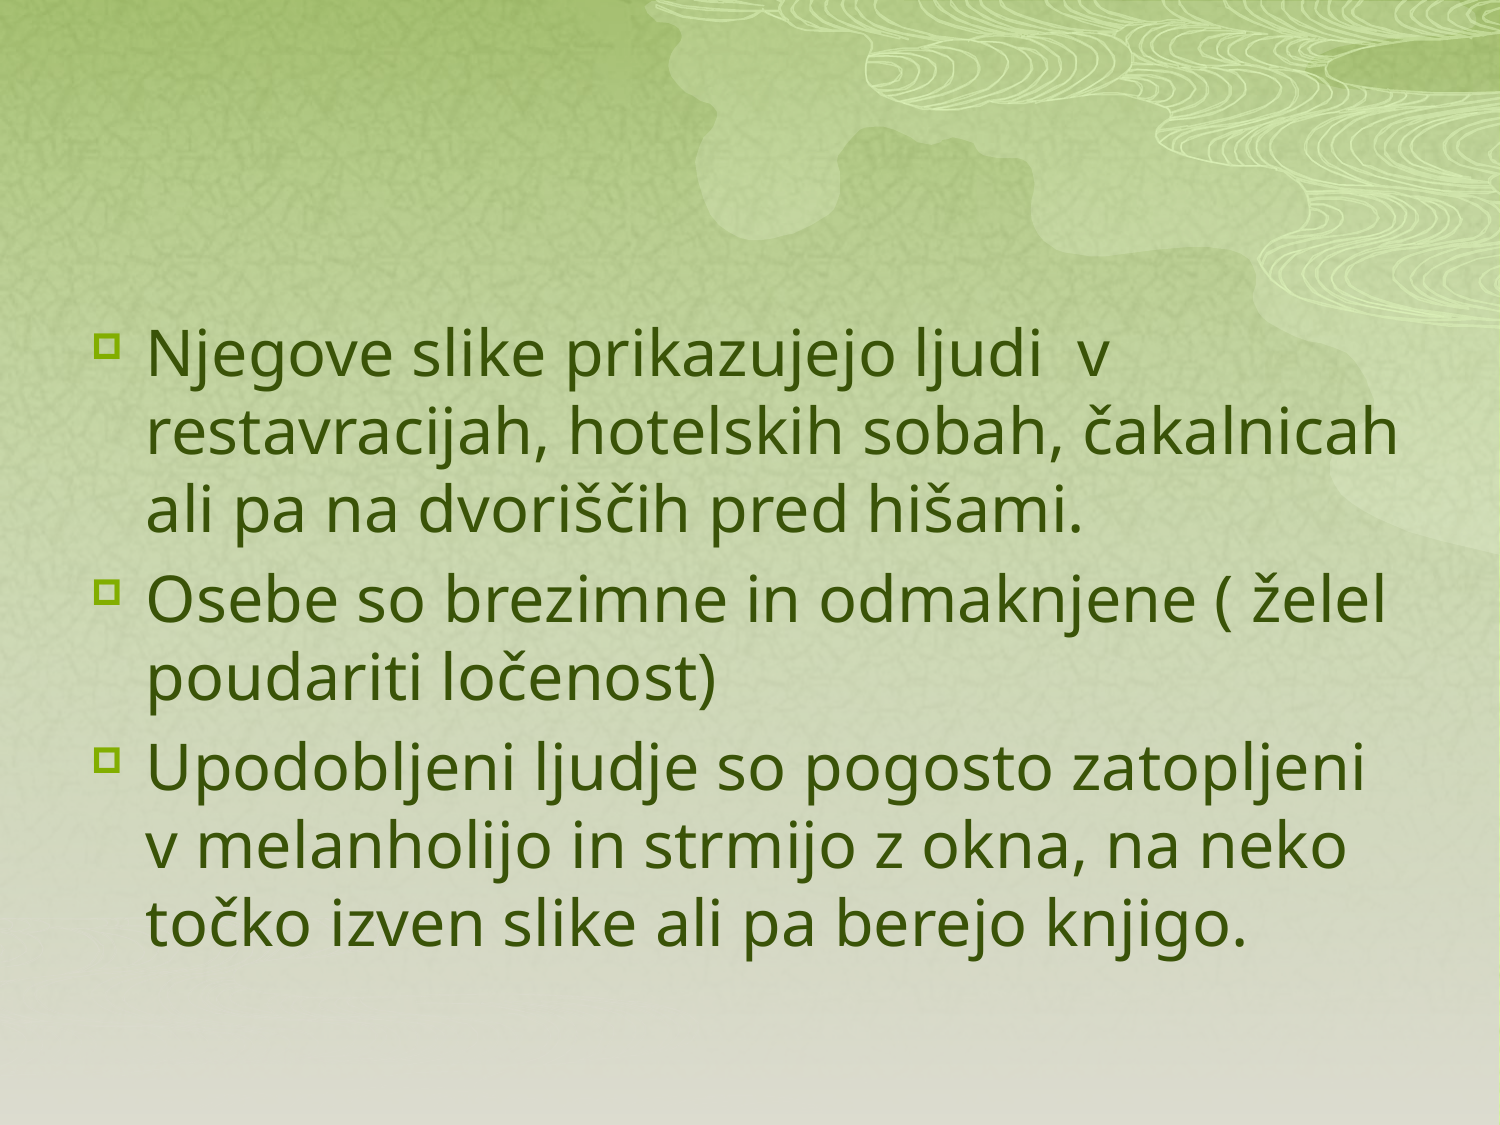

#
Njegove slike prikazujejo ljudi v restavracijah, hotelskih sobah, čakalnicah ali pa na dvoriščih pred hišami.
Osebe so brezimne in odmaknjene ( želel poudariti ločenost)
Upodobljeni ljudje so pogosto zatopljeni v melanholijo in strmijo z okna, na neko točko izven slike ali pa berejo knjigo.